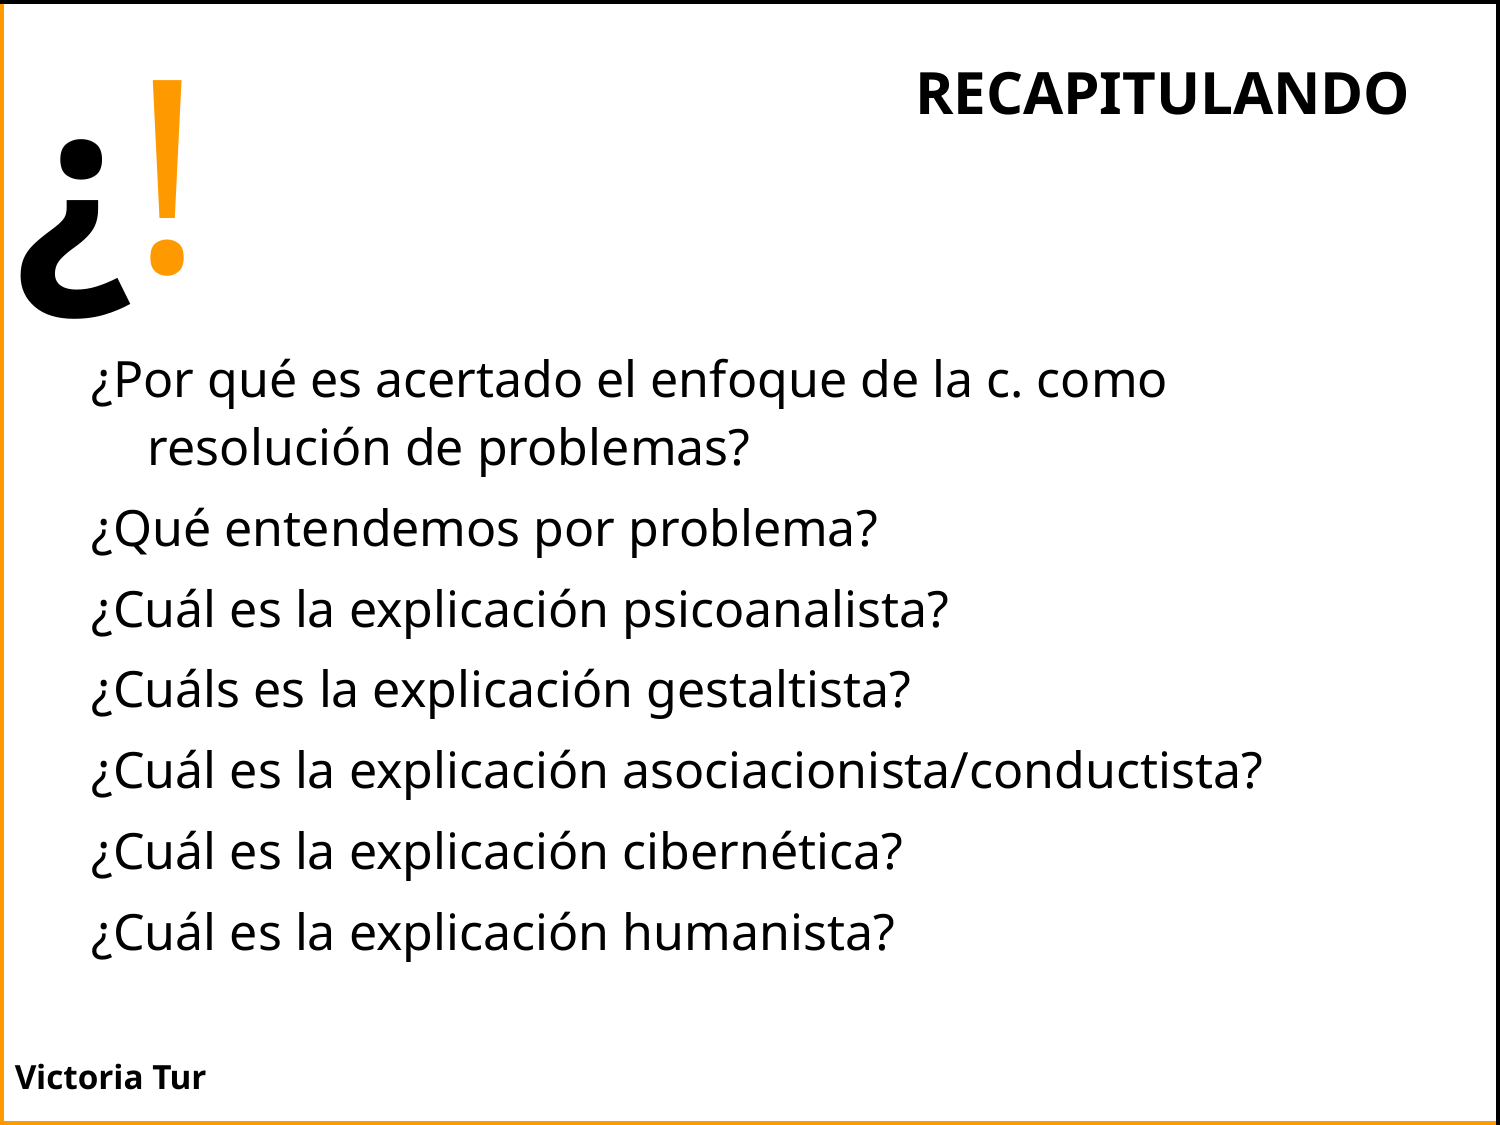

# RECAPITULANDO
¿Por qué es acertado el enfoque de la c. como resolución de problemas?
¿Qué entendemos por problema?
¿Cuál es la explicación psicoanalista?
¿Cuáls es la explicación gestaltista?
¿Cuál es la explicación asociacionista/conductista?
¿Cuál es la explicación cibernética?
¿Cuál es la explicación humanista?